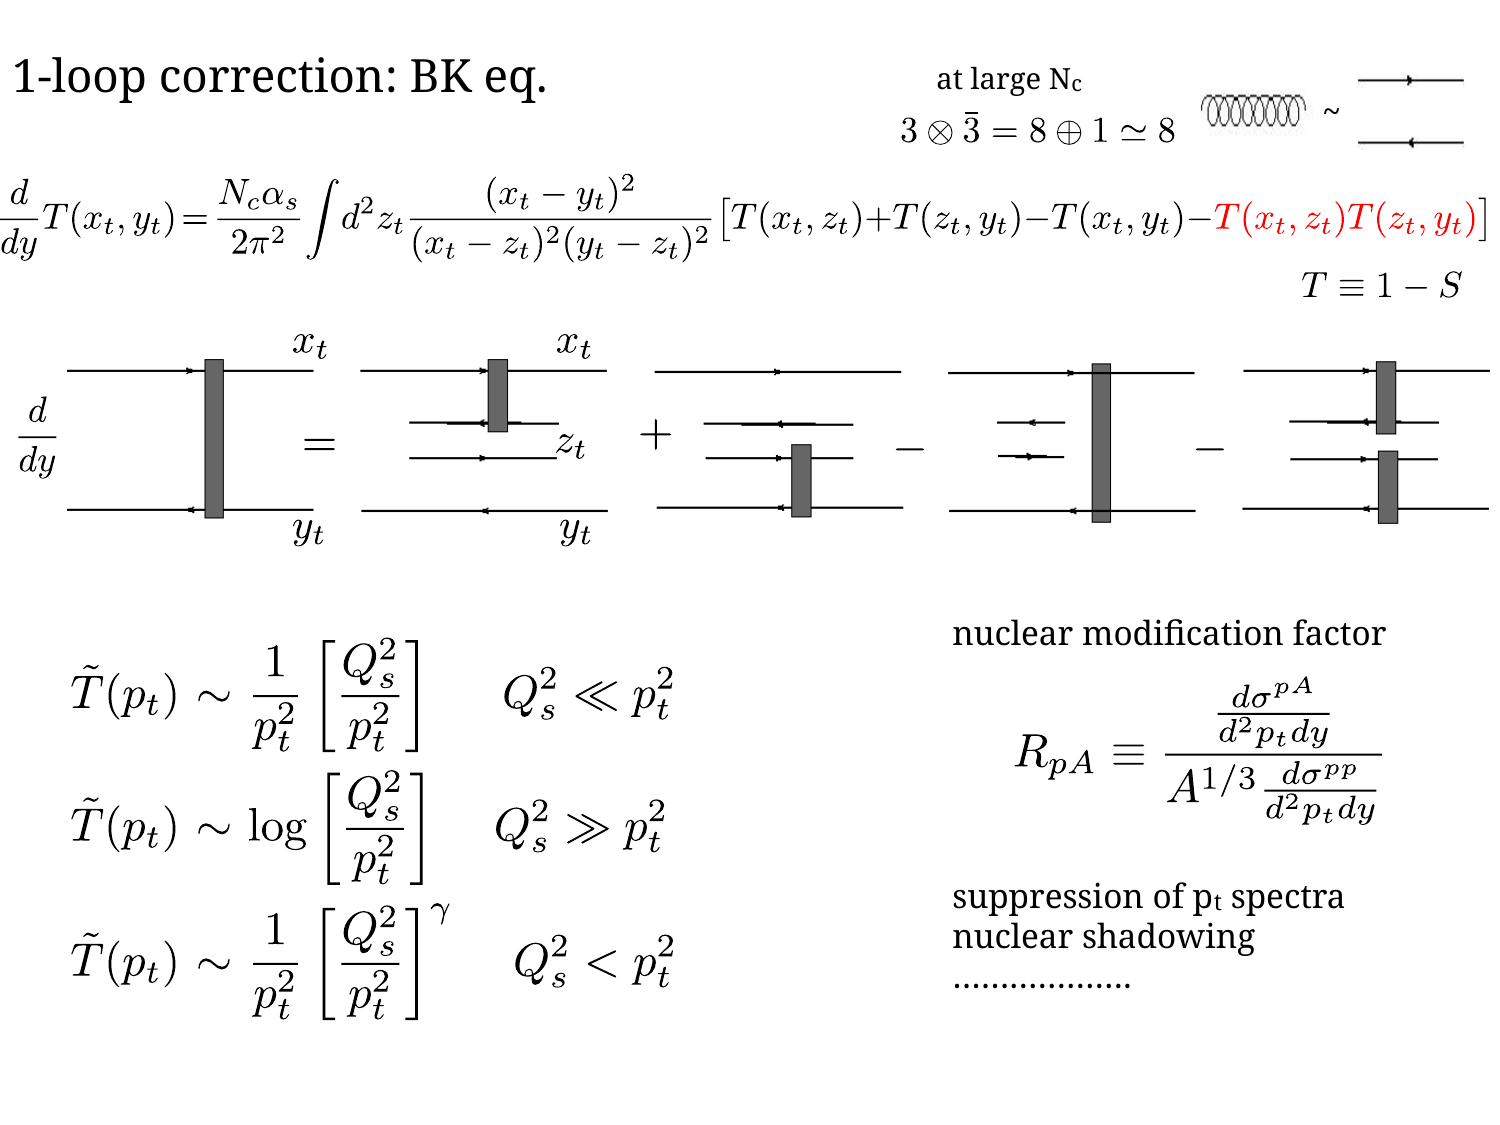

# 1-loop correction: BK eq.
at large Nc
~
nuclear modification factor
suppression of pt spectra
nuclear shadowing
……………….